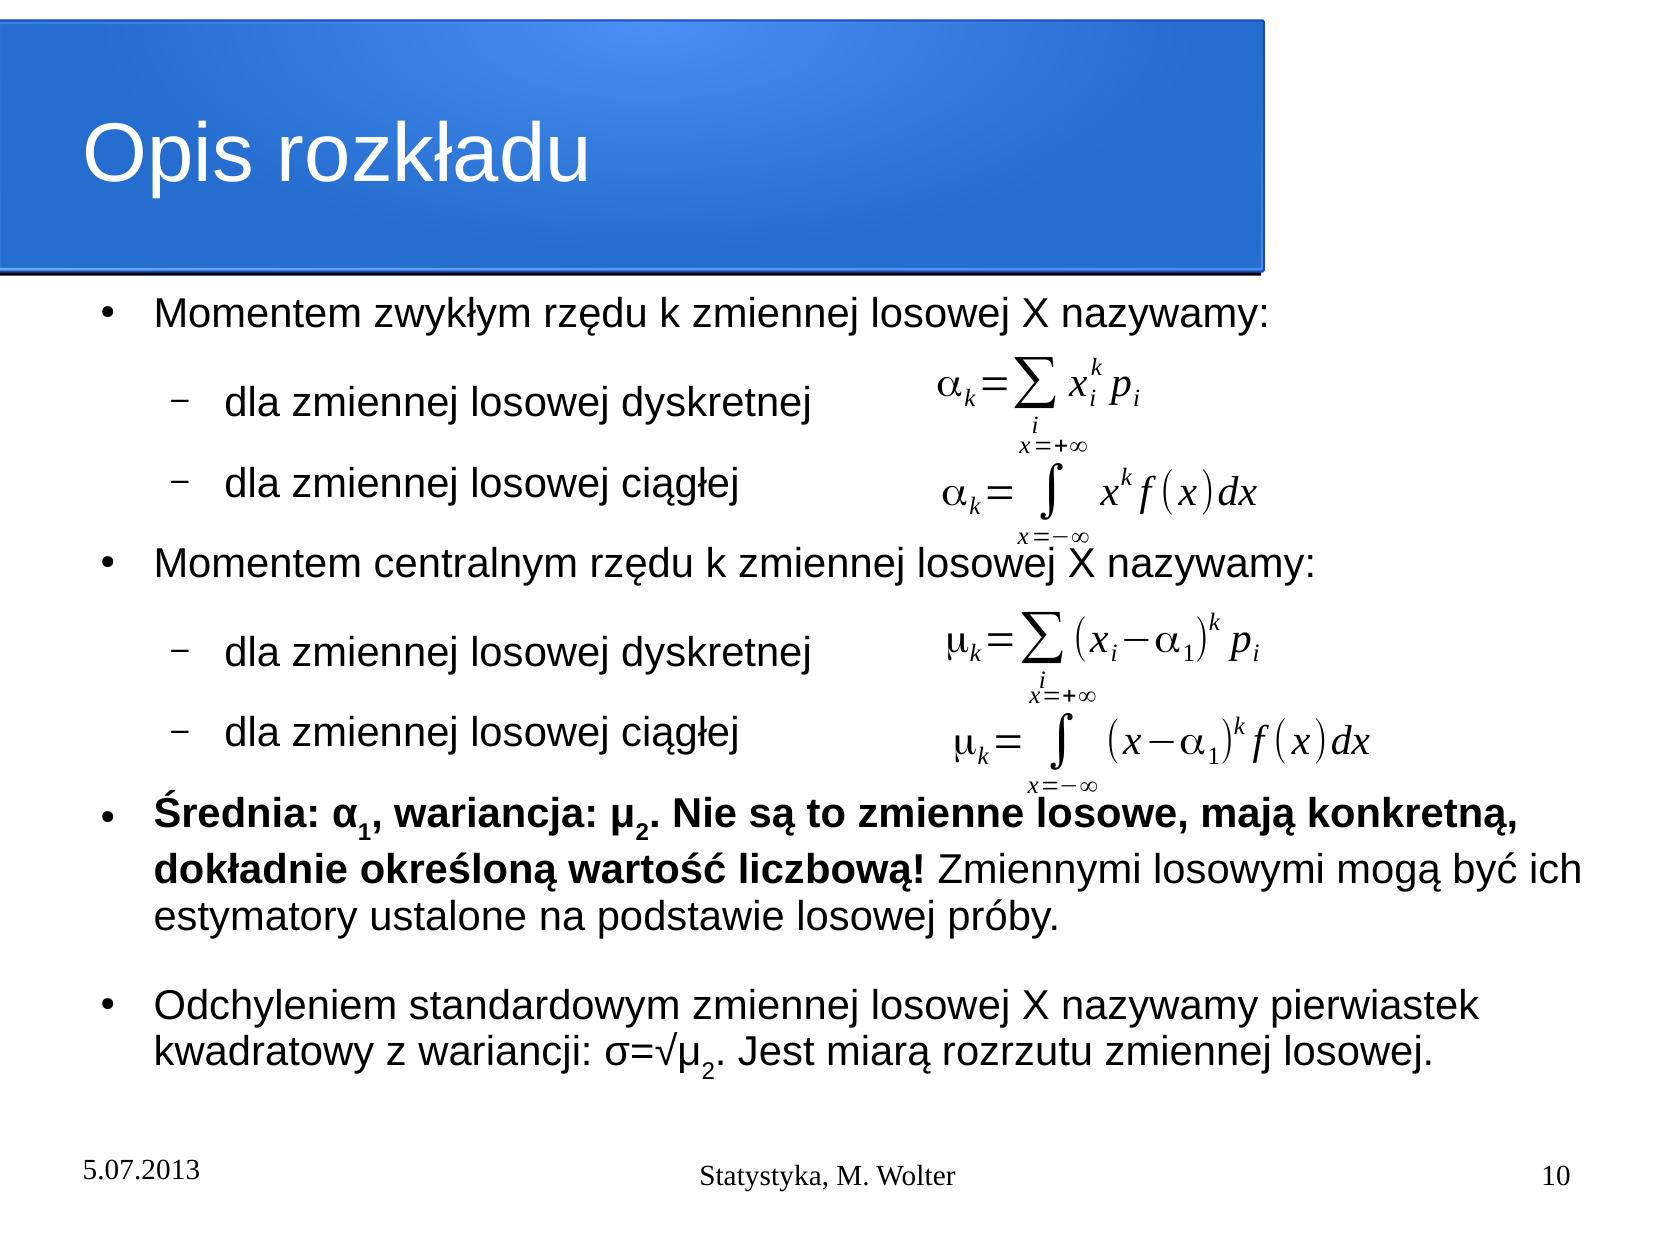

# Opis rozkładu
Momentem zwykłym rzędu k zmiennej losowej X nazywamy:
dla zmiennej losowej dyskretnej
dla zmiennej losowej ciągłej
Momentem centralnym rzędu k zmiennej losowej X nazywamy:
dla zmiennej losowej dyskretnej
dla zmiennej losowej ciągłej
Średnia: α1, wariancja: μ2. Nie są to zmienne losowe, mają konkretną, dokładnie określoną wartość liczbową! Zmiennymi losowymi mogą być ich estymatory ustalone na podstawie losowej próby.
Odchyleniem standardowym zmiennej losowej X nazywamy pierwiastek kwadratowy z wariancji: σ=√μ2. Jest miarą rozrzutu zmiennej losowej.
5.07.2013
Statystyka, M. Wolter
10